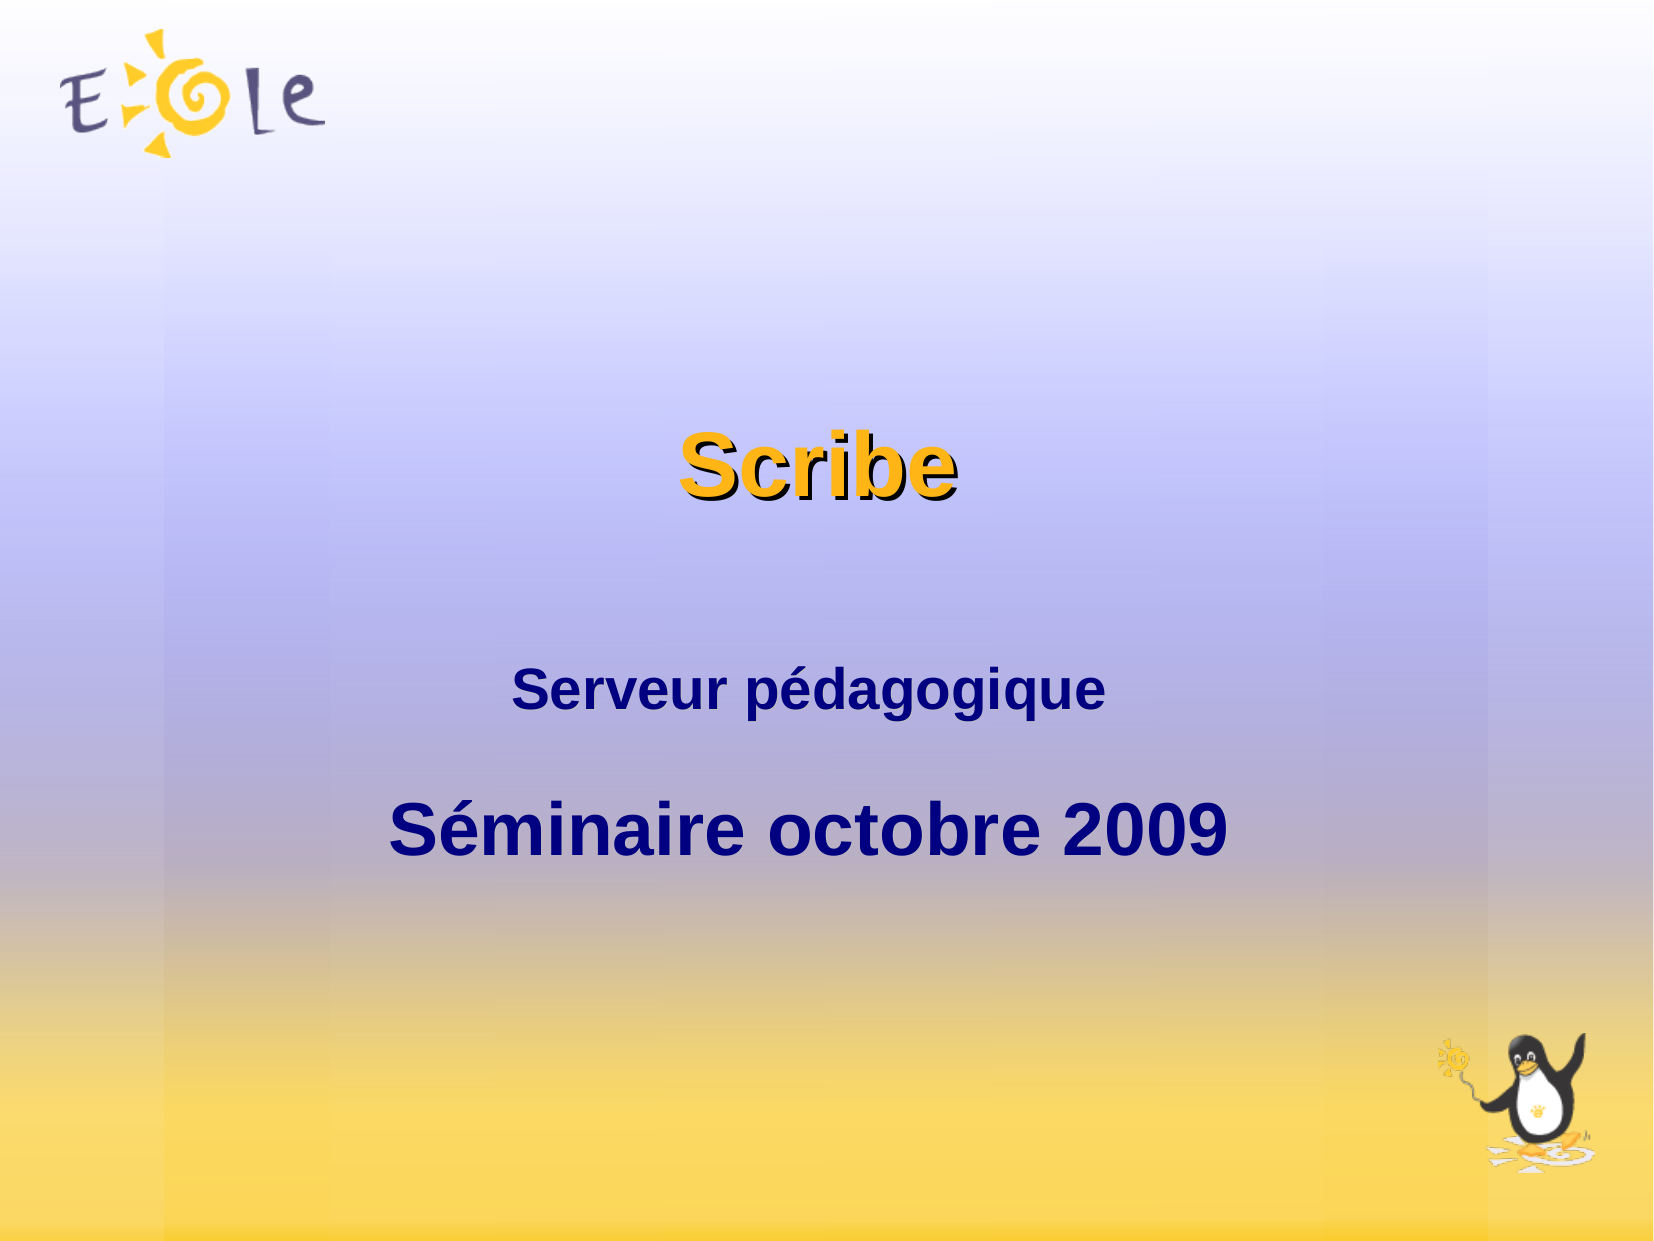

# Scribe
Serveur pédagogique
Séminaire octobre 2009